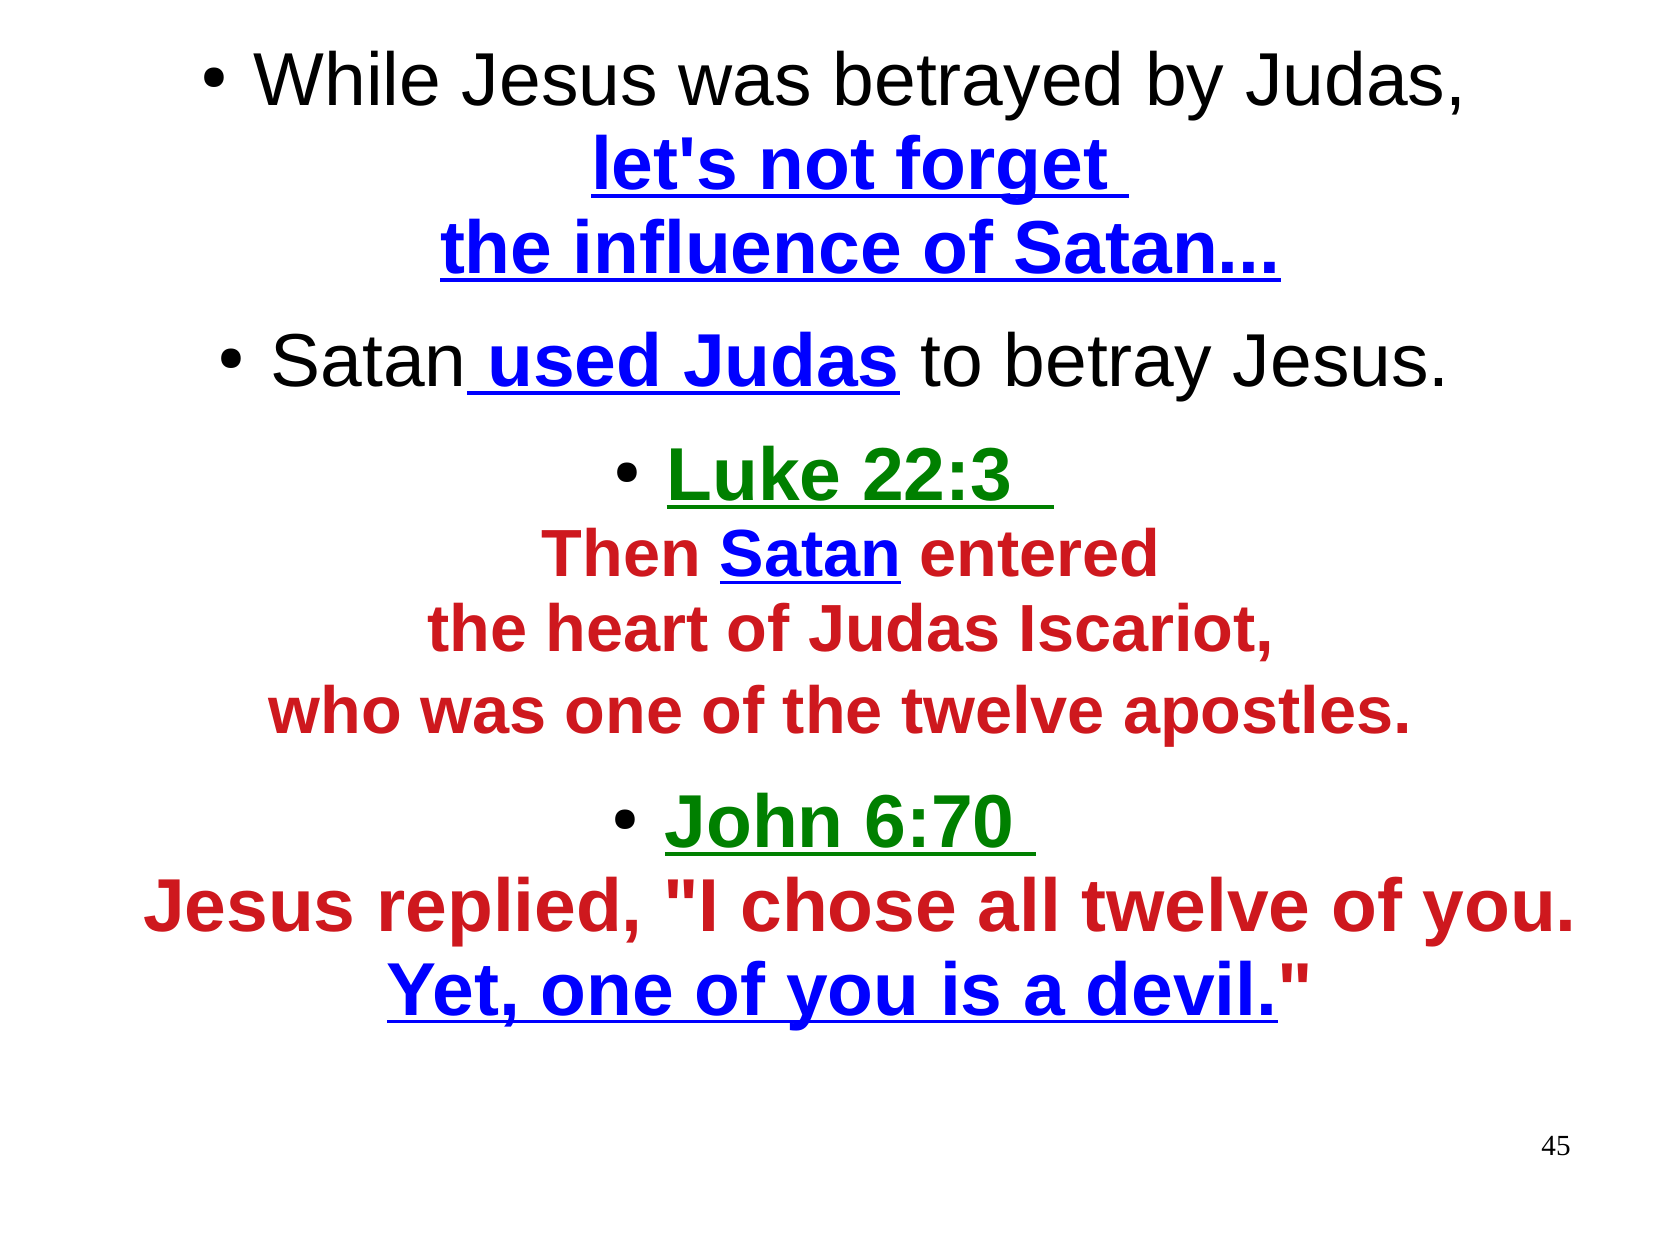

# While Jesus was betrayed by Judas, let's not forget the influence of Satan...
Satan used Judas to betray Jesus.
Luke 22:3
Then Satan entered
the heart of Judas Iscariot,
who was one of the twelve apostles.
John 6:70 
Jesus replied, "I chose all twelve of you. Yet, one of you is a devil."
45